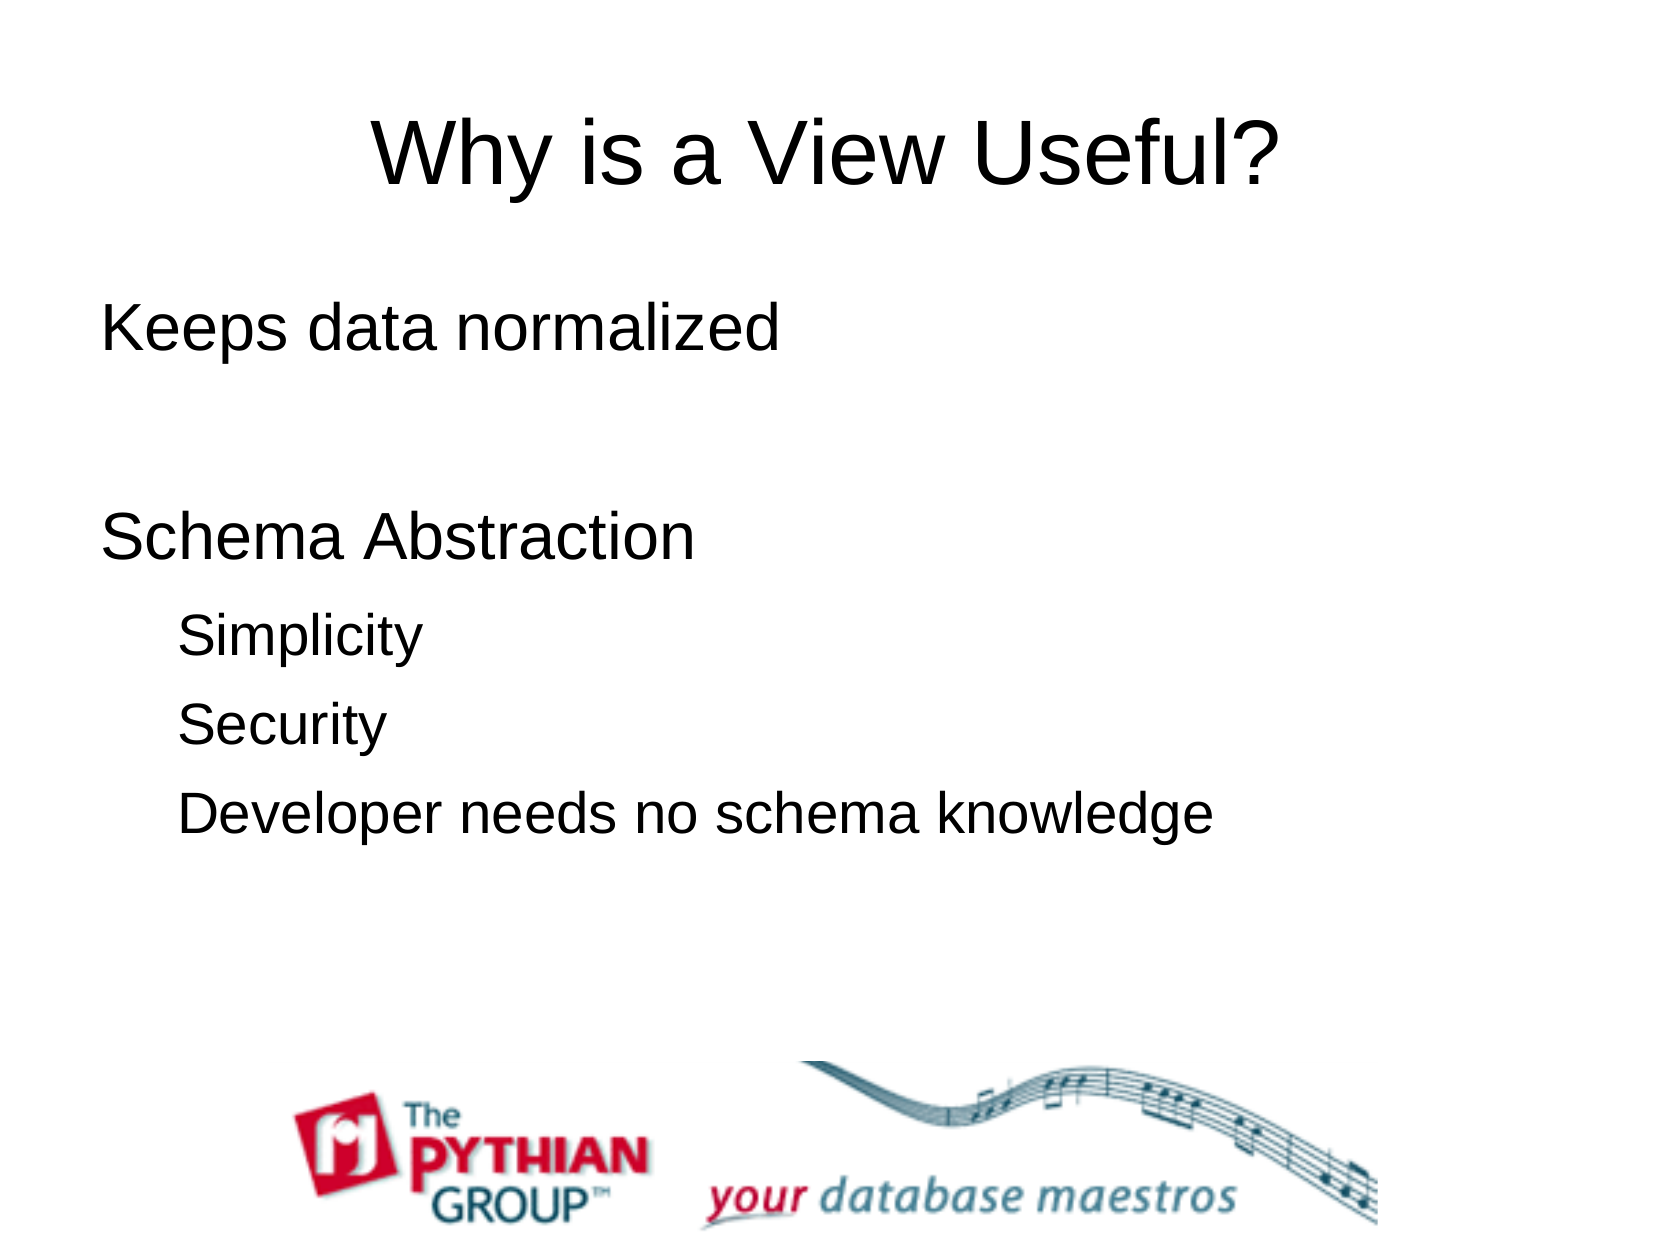

# Why is a View Useful?
Keeps data normalized
Schema Abstraction
Simplicity
Security
Developer needs no schema knowledge